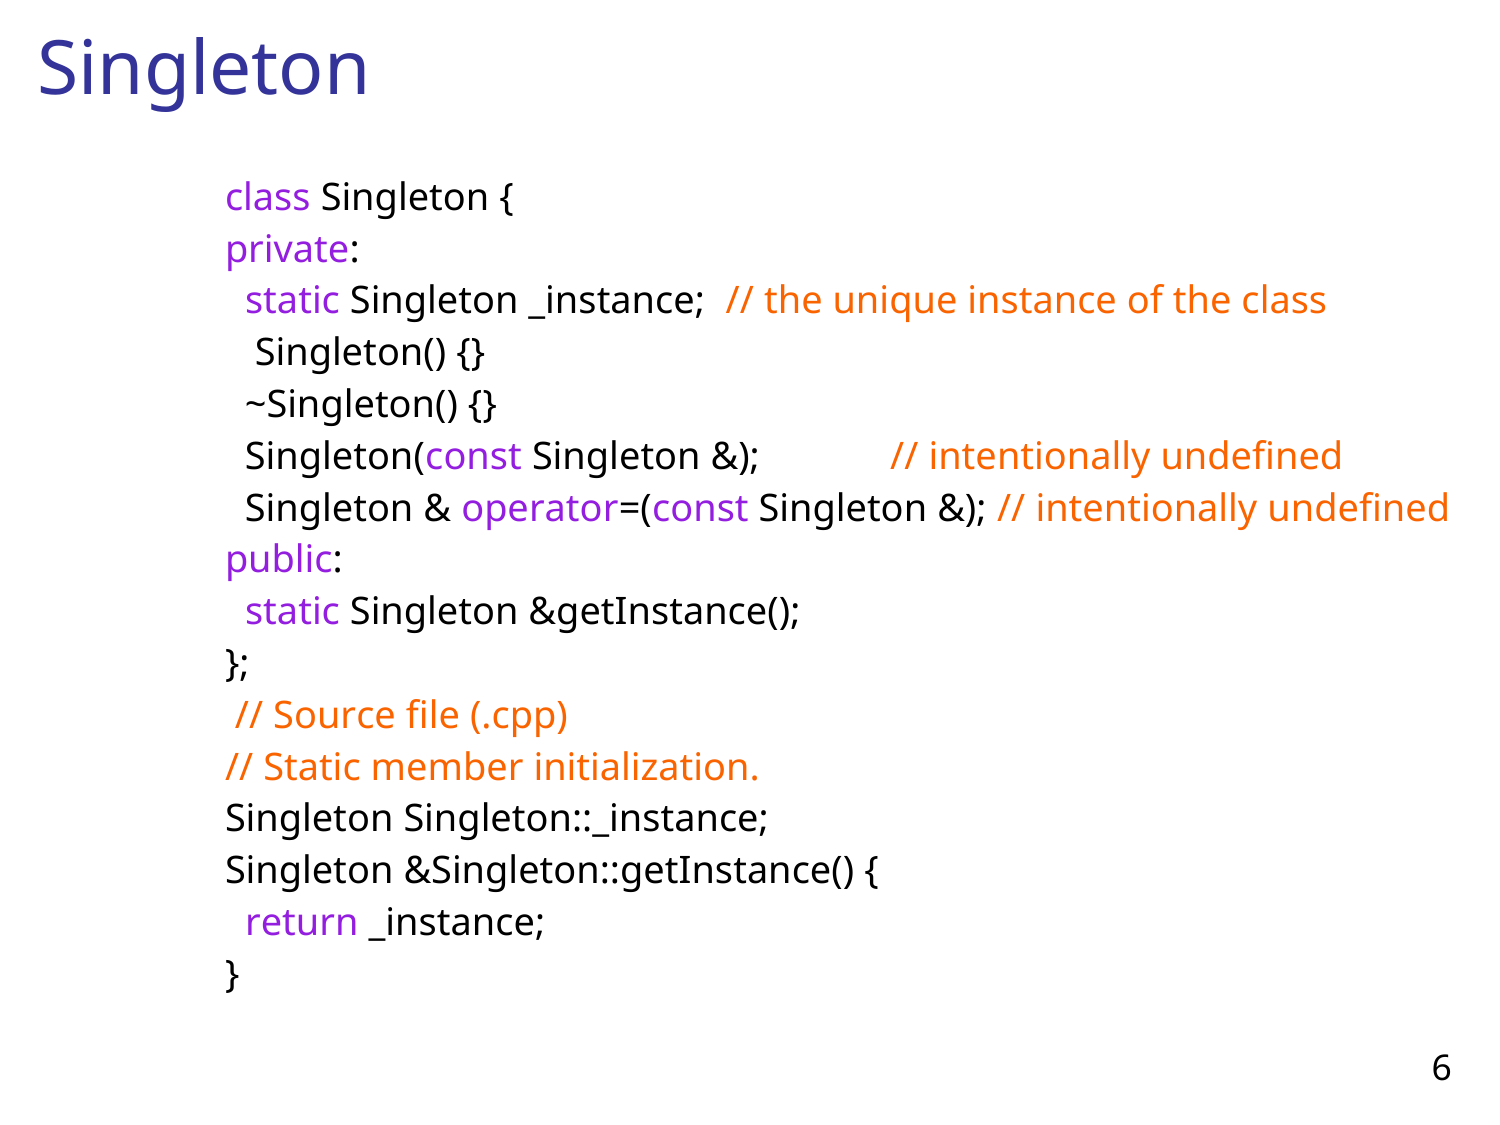

# Singleton
class Singleton {
private:
 static Singleton _instance; // the unique instance of the class
 Singleton() {}
 ~Singleton() {}
 Singleton(const Singleton &); // intentionally undefined
 Singleton & operator=(const Singleton &); // intentionally undefined
public:
 static Singleton &getInstance();
};
 // Source file (.cpp)
// Static member initialization.
Singleton Singleton::_instance;
Singleton &Singleton::getInstance() {
 return _instance;
}
6